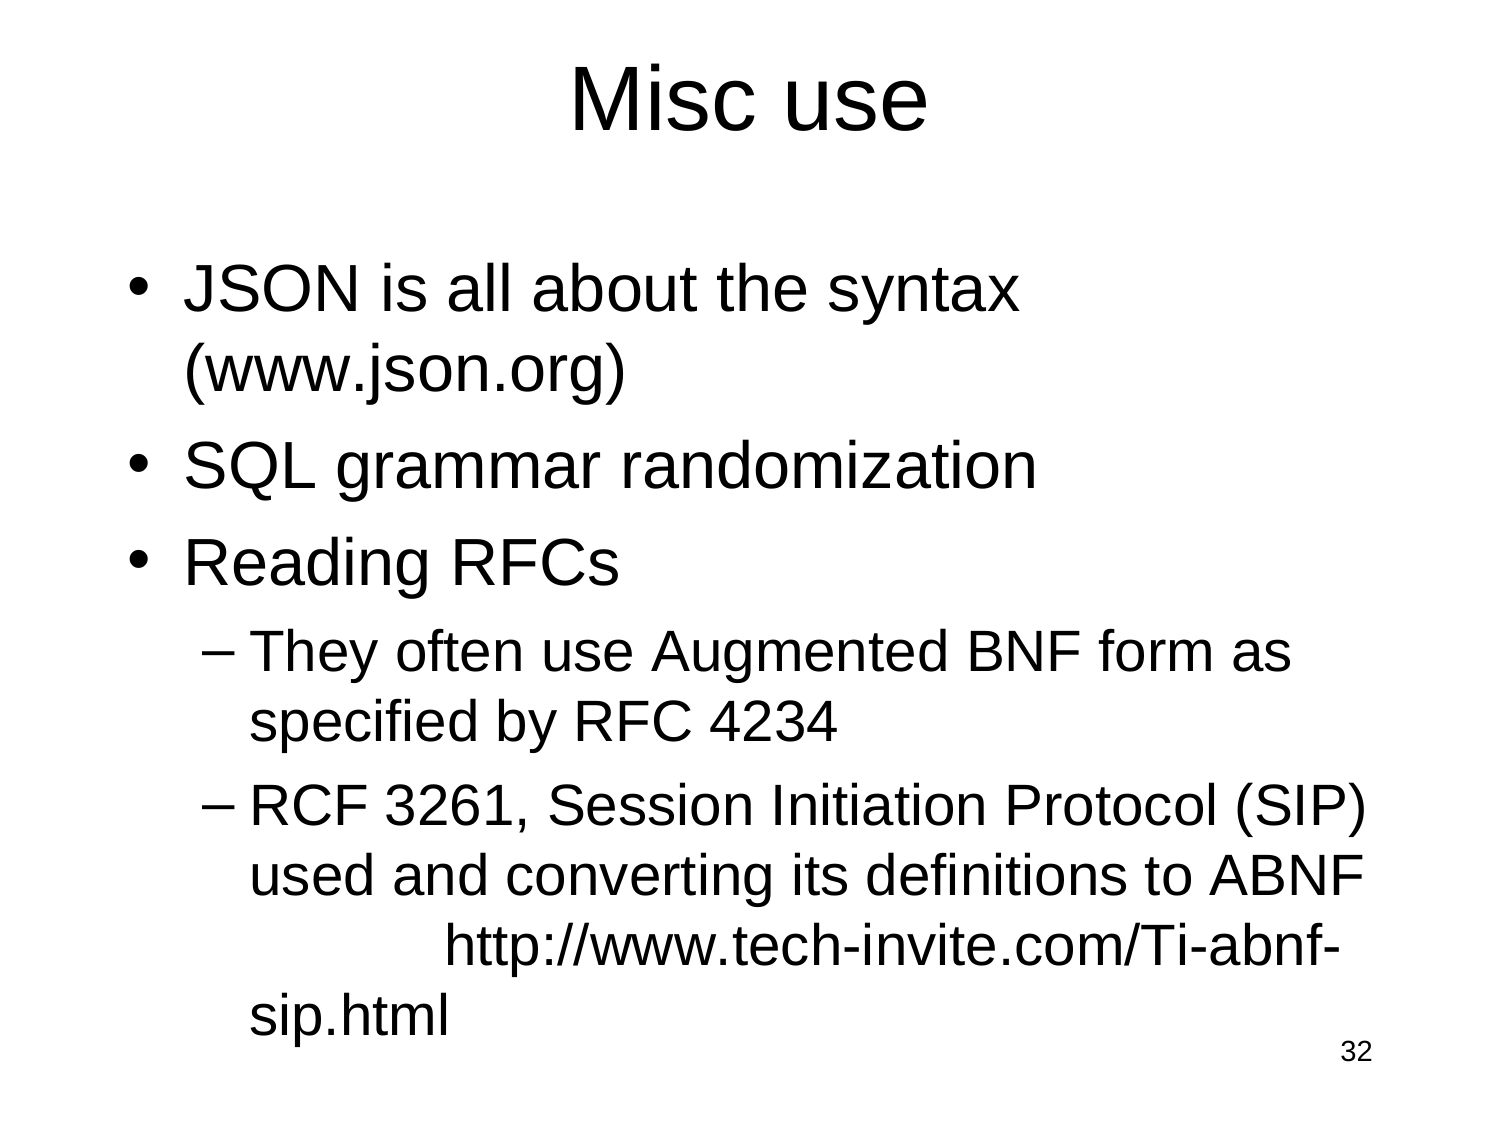

# Misc use
JSON is all about the syntax (www.json.org)
SQL grammar randomization
Reading RFCs
They often use Augmented BNF form as specified by RFC 4234
RCF 3261, Session Initiation Protocol (SIP) used and converting its definitions to ABNF http://www.tech-invite.com/Ti-abnf-sip.html